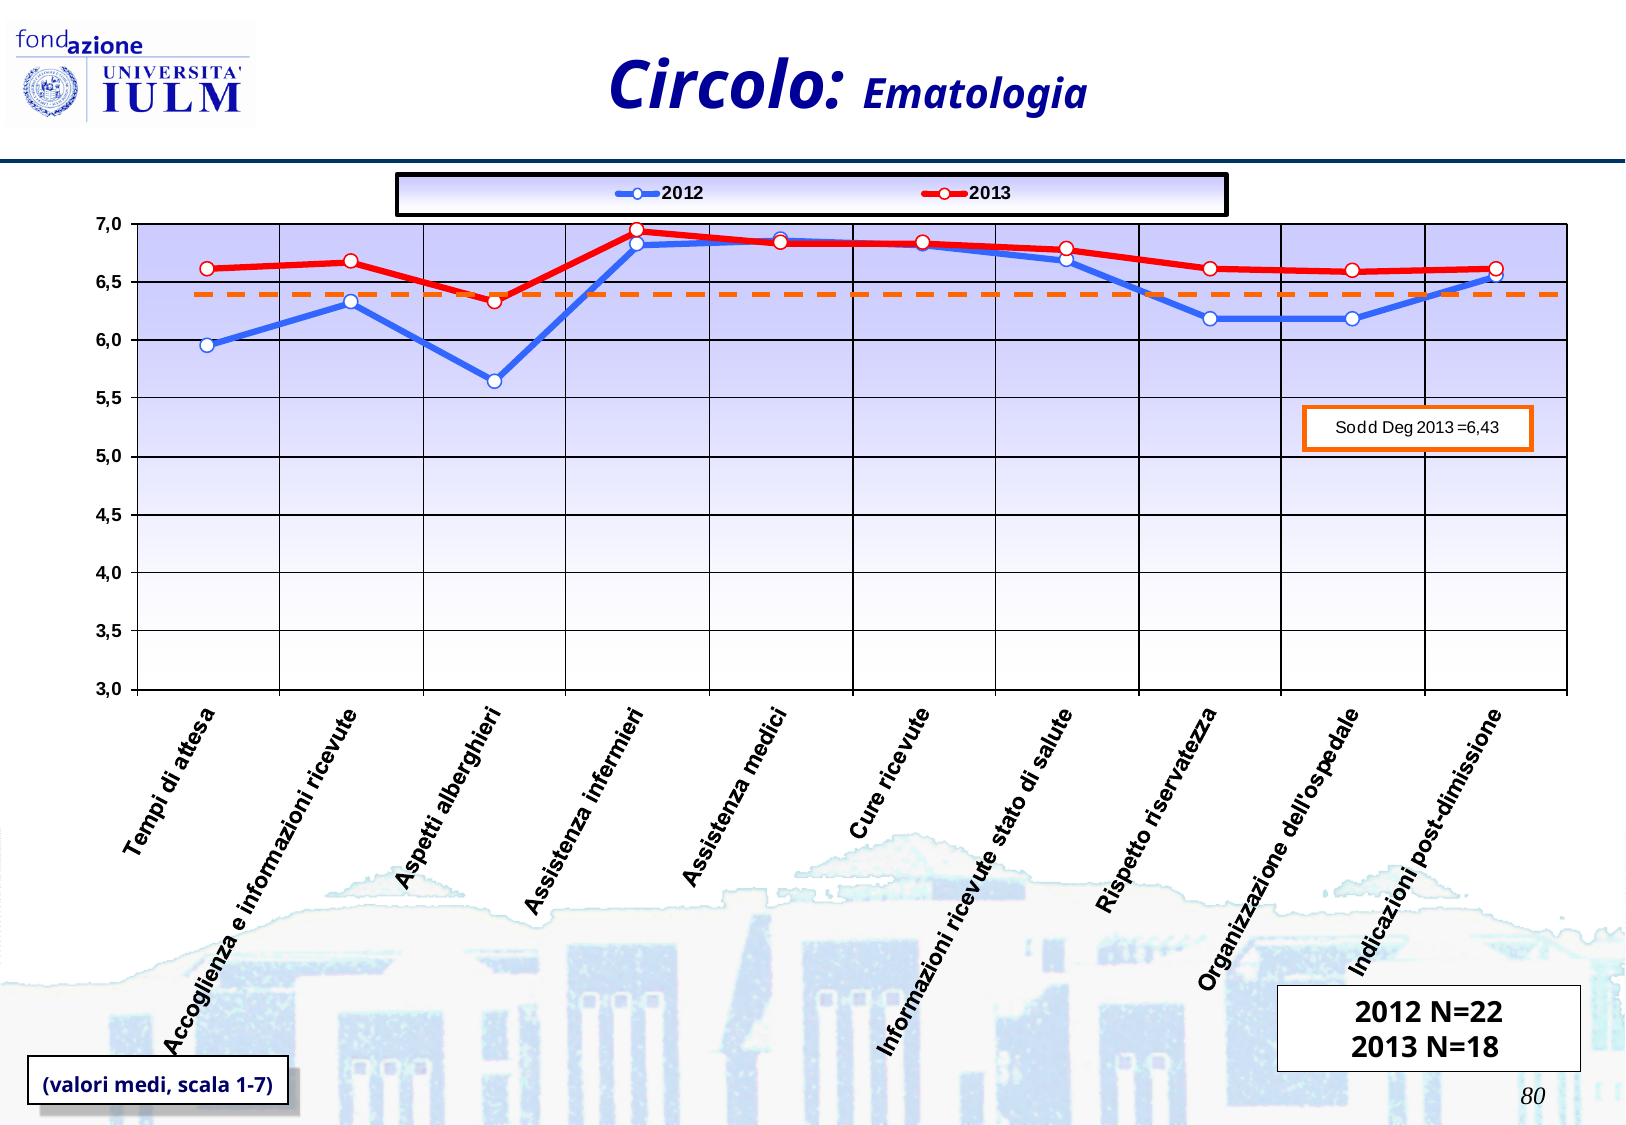

Circolo: Ematologia
2012 N=22
2013 N=18
(valori medi, scala 1-7)